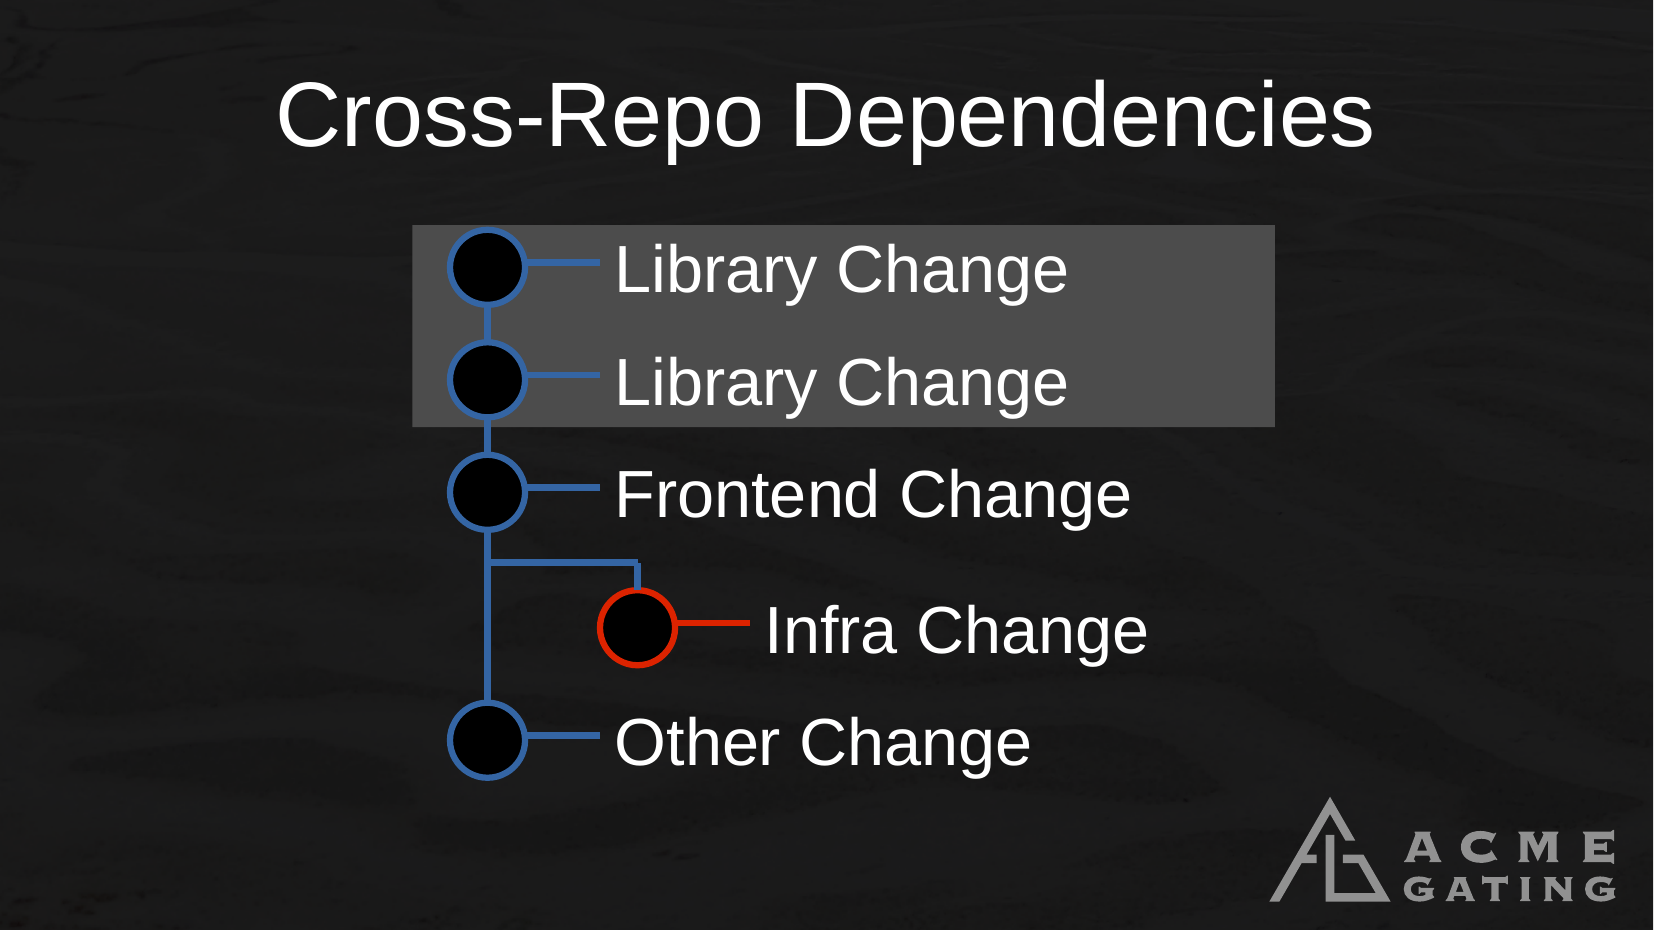

# Cross-Repo Dependencies
Library Change
Library Change
Frontend Change
Infra Change
Other Change